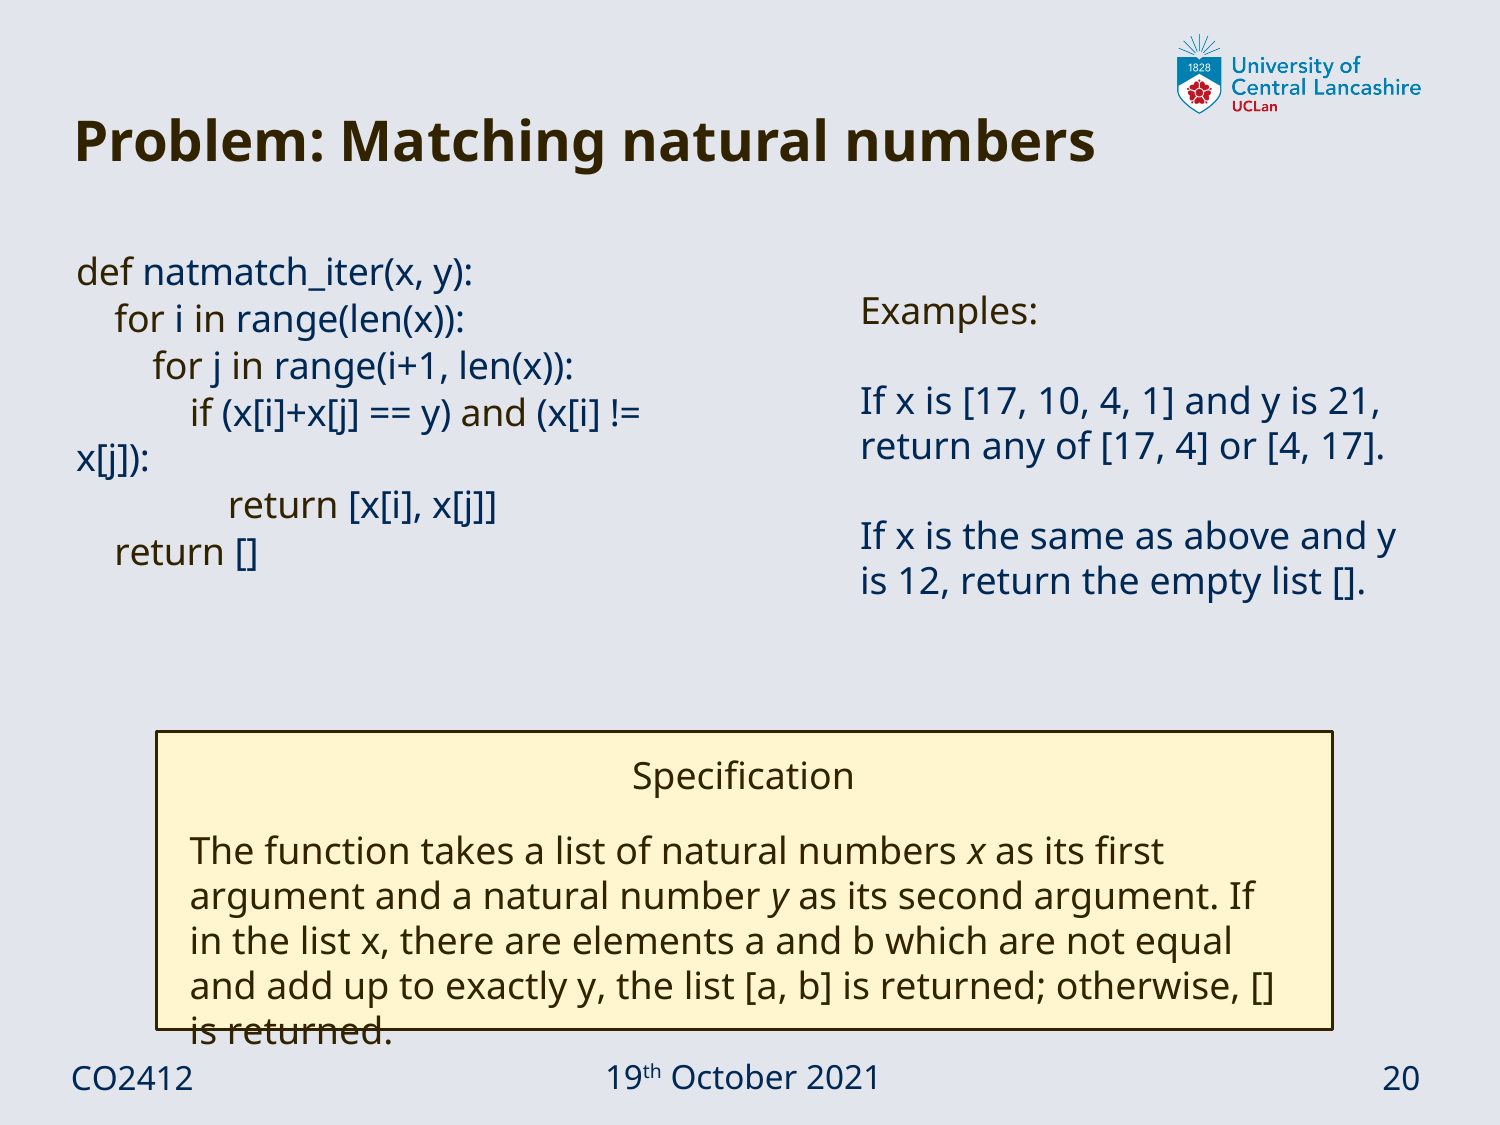

# Problem: Matching natural numbers
def natmatch_iter(x, y):
 for i in range(len(x)):
 for j in range(i+1, len(x)):
 if (x[i]+x[j] == y) and (x[i] != x[j]):
 return [x[i], x[j]]
 return []
Examples:
If x is [17, 10, 4, 1] and y is 21, return any of [17, 4] or [4, 17].
If x is the same as above and y is 12, return the empty list [].
Specification
The function takes a list of natural numbers x as its first argument and a natural number y as its second argument. If in the list x, there are elements a and b which are not equal and add up to exactly y, the list [a, b] is returned; otherwise, [] is returned.